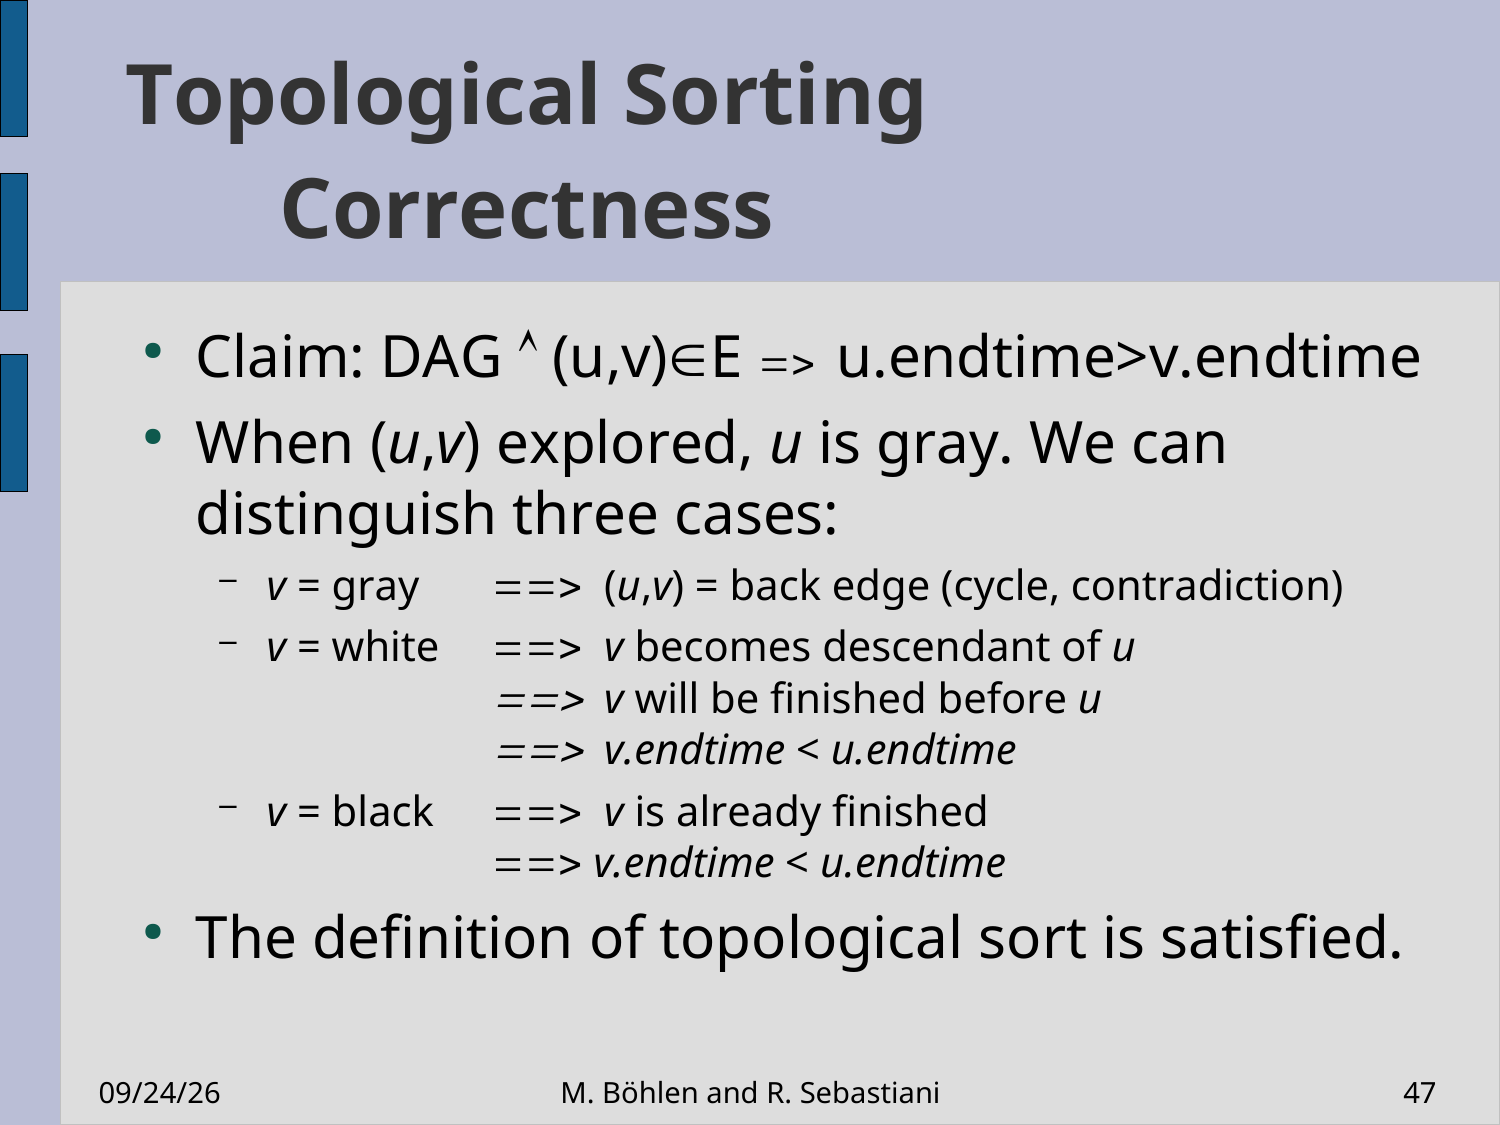

# Topological Sorting Correctness
Claim: DAG  (u,v)E => u.endtime>v.endtime
When (u,v) explored, u is gray. We can distinguish three cases:
v = gray	==> (u,v) = back edge (cycle, contradiction)
v = white	==> v becomes descendant of u
			==> v will be finished before u
			==> v.endtime < u.endtime
v = black	==> v is already finished
			==> v.endtime < u.endtime
The definition of topological sort is satisfied.
M. Böhlen and R. Sebastiani
47